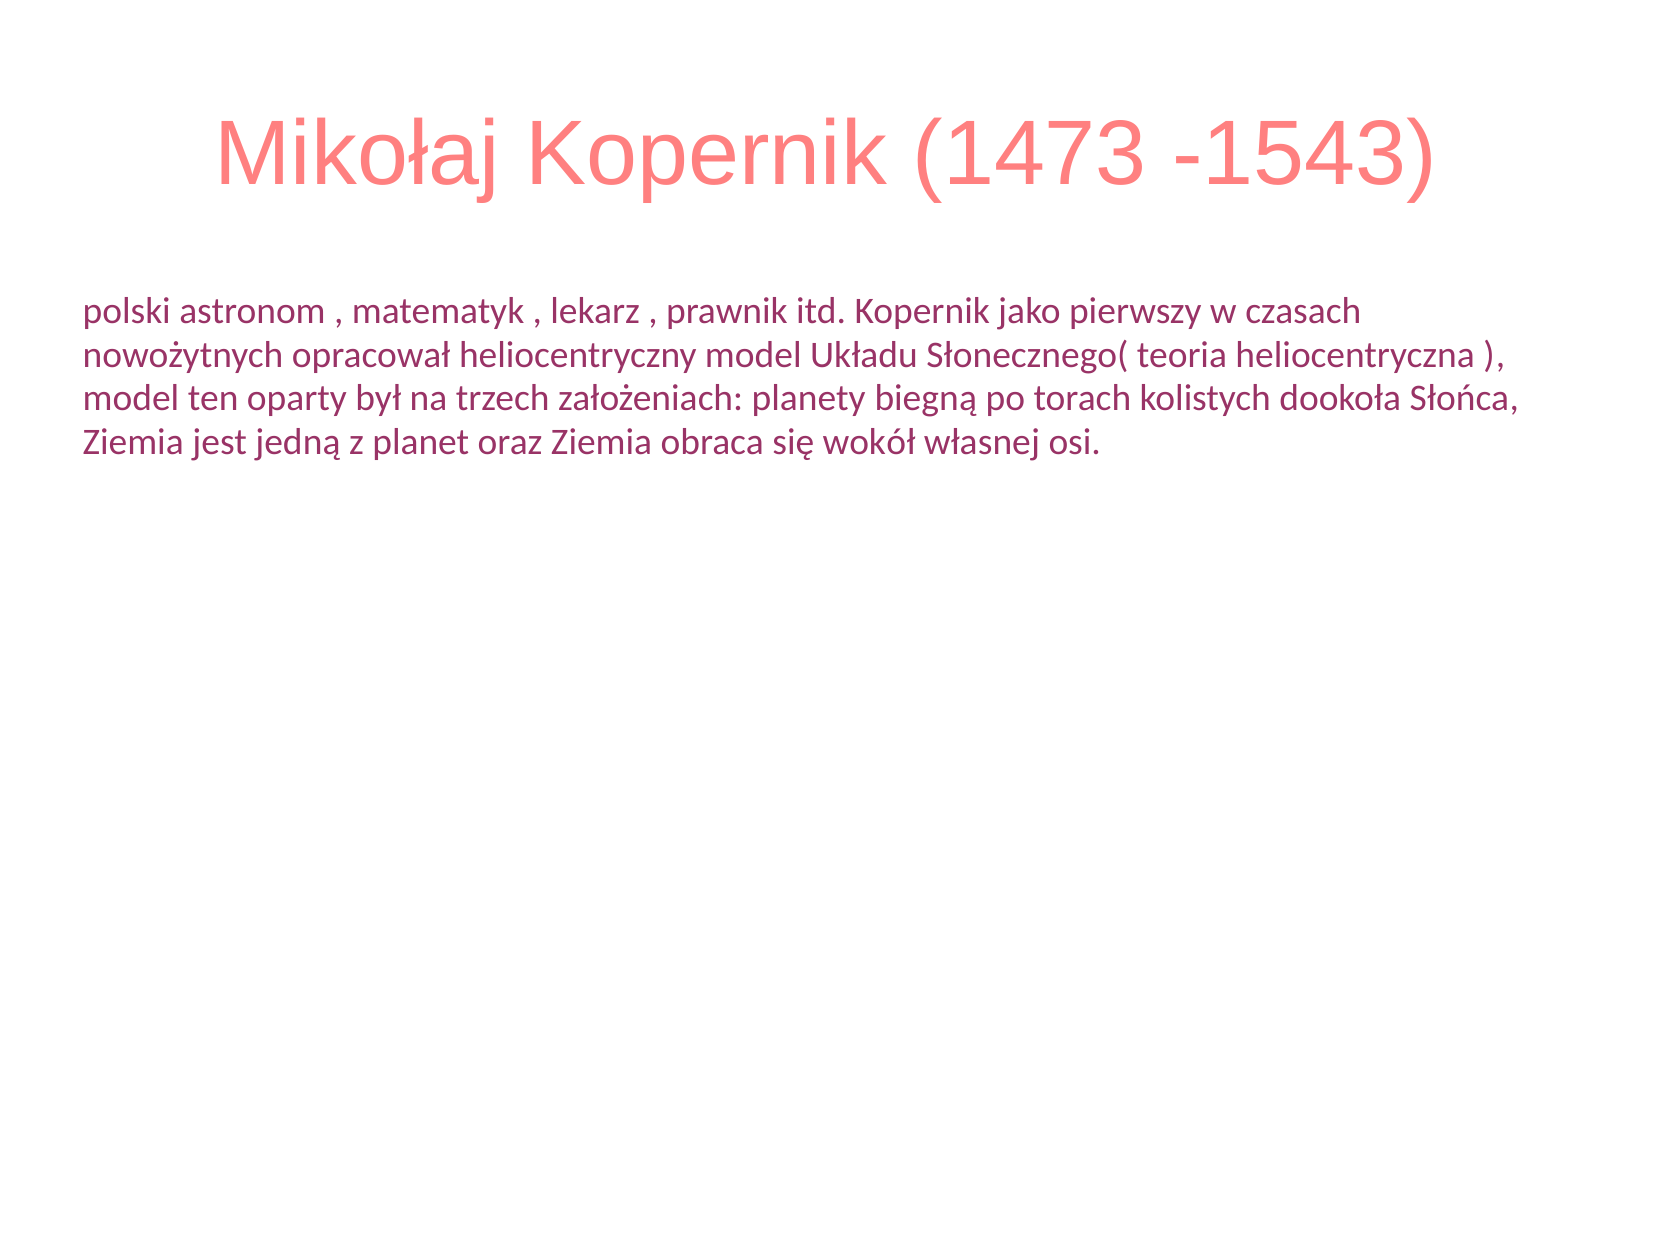

# Mikołaj Kopernik (1473 -1543)
polski astronom , matematyk , lekarz , prawnik itd. Kopernik jako pierwszy w czasach nowożytnych opracował heliocentryczny model Układu Słonecznego( teoria heliocentryczna ), model ten oparty był na trzech założeniach: planety biegną po torach kolistych dookoła Słońca, Ziemia jest jedną z planet oraz Ziemia obraca się wokół własnej osi.